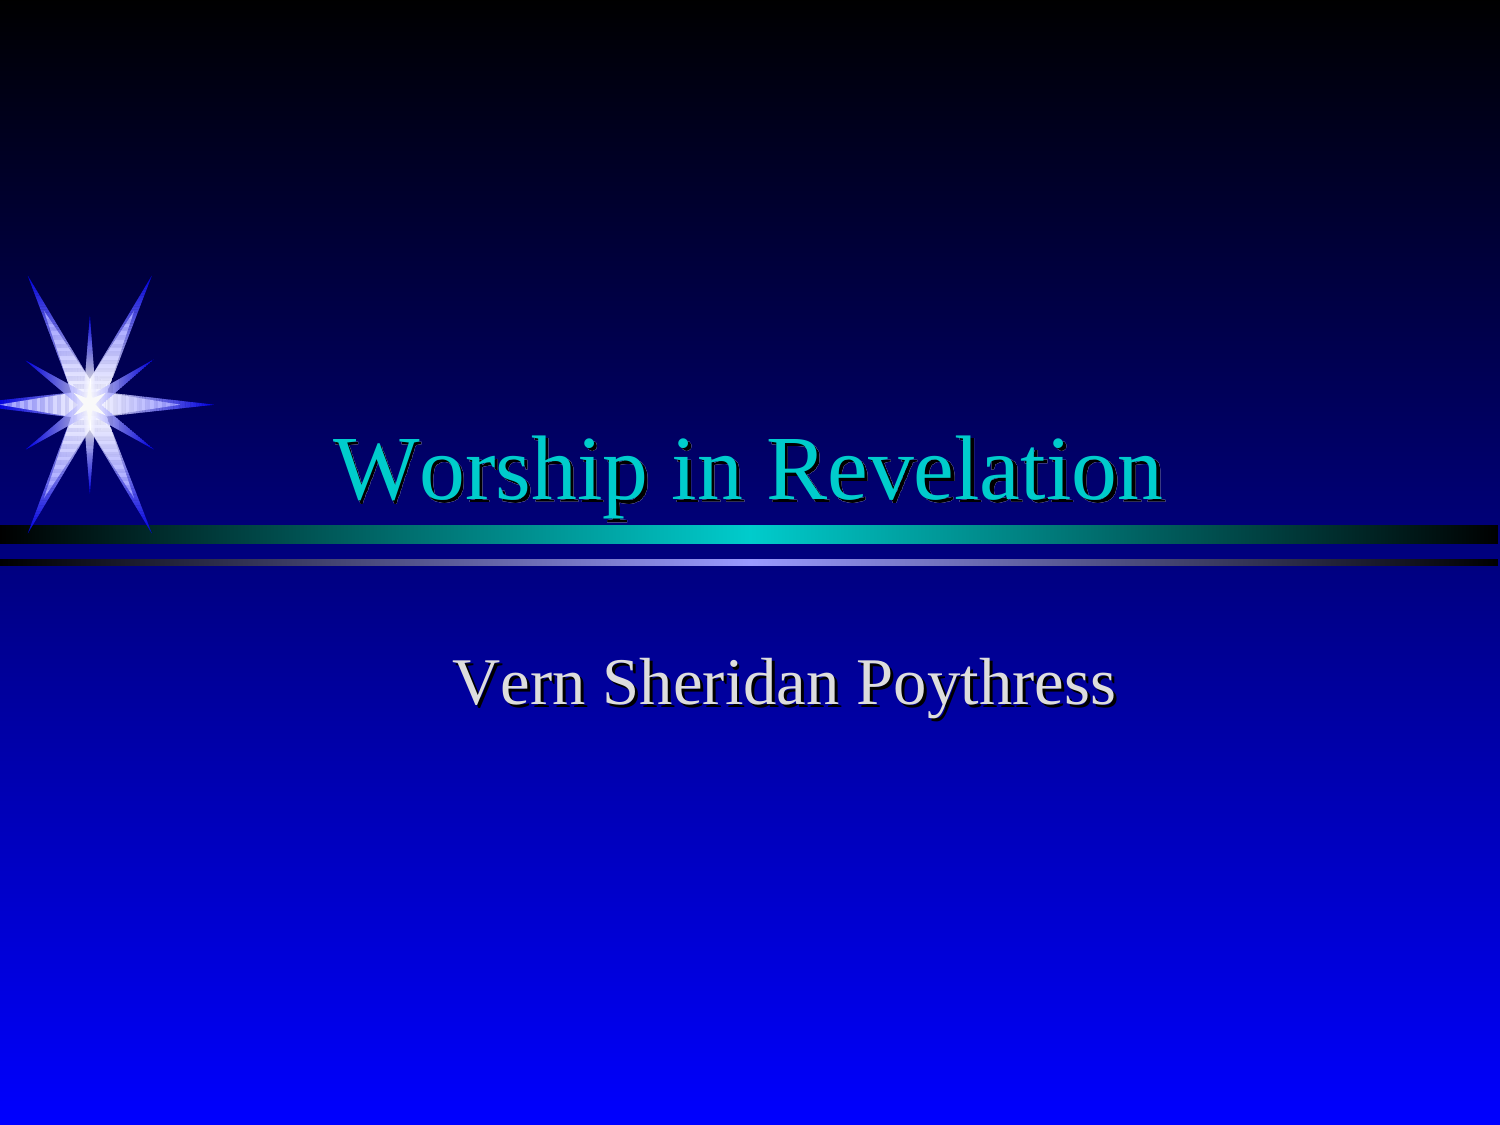

# Worship in Revelation
Vern Sheridan Poythress